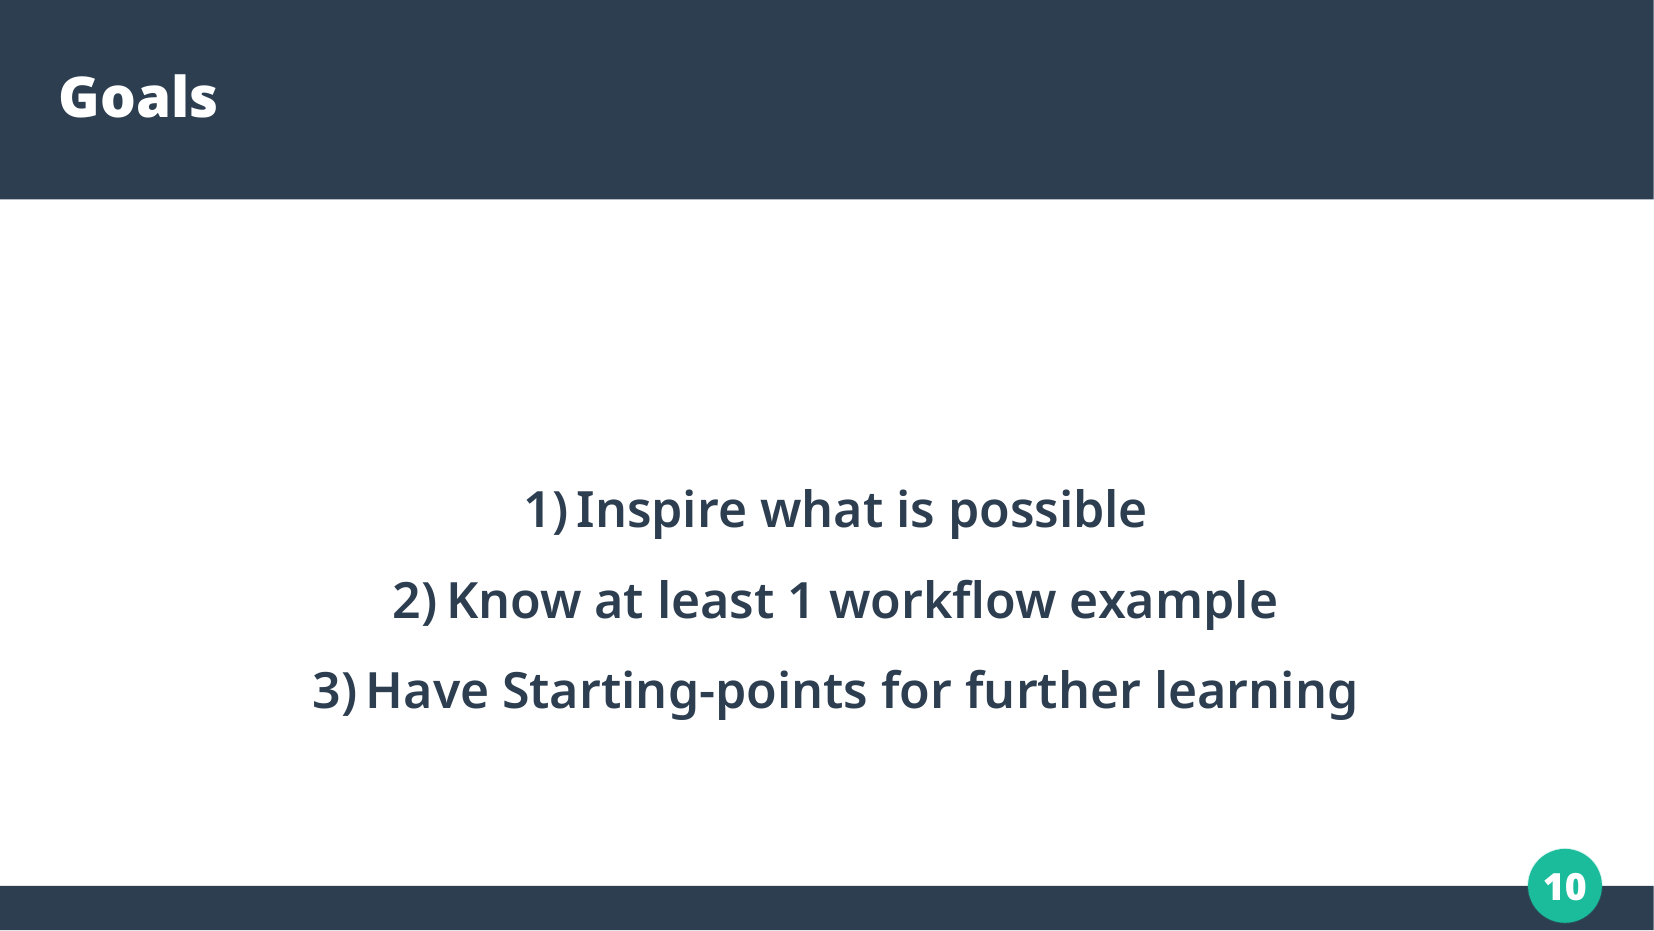

# Goals
Inspire what is possible
Know at least 1 workflow example
Have Starting-points for further learning